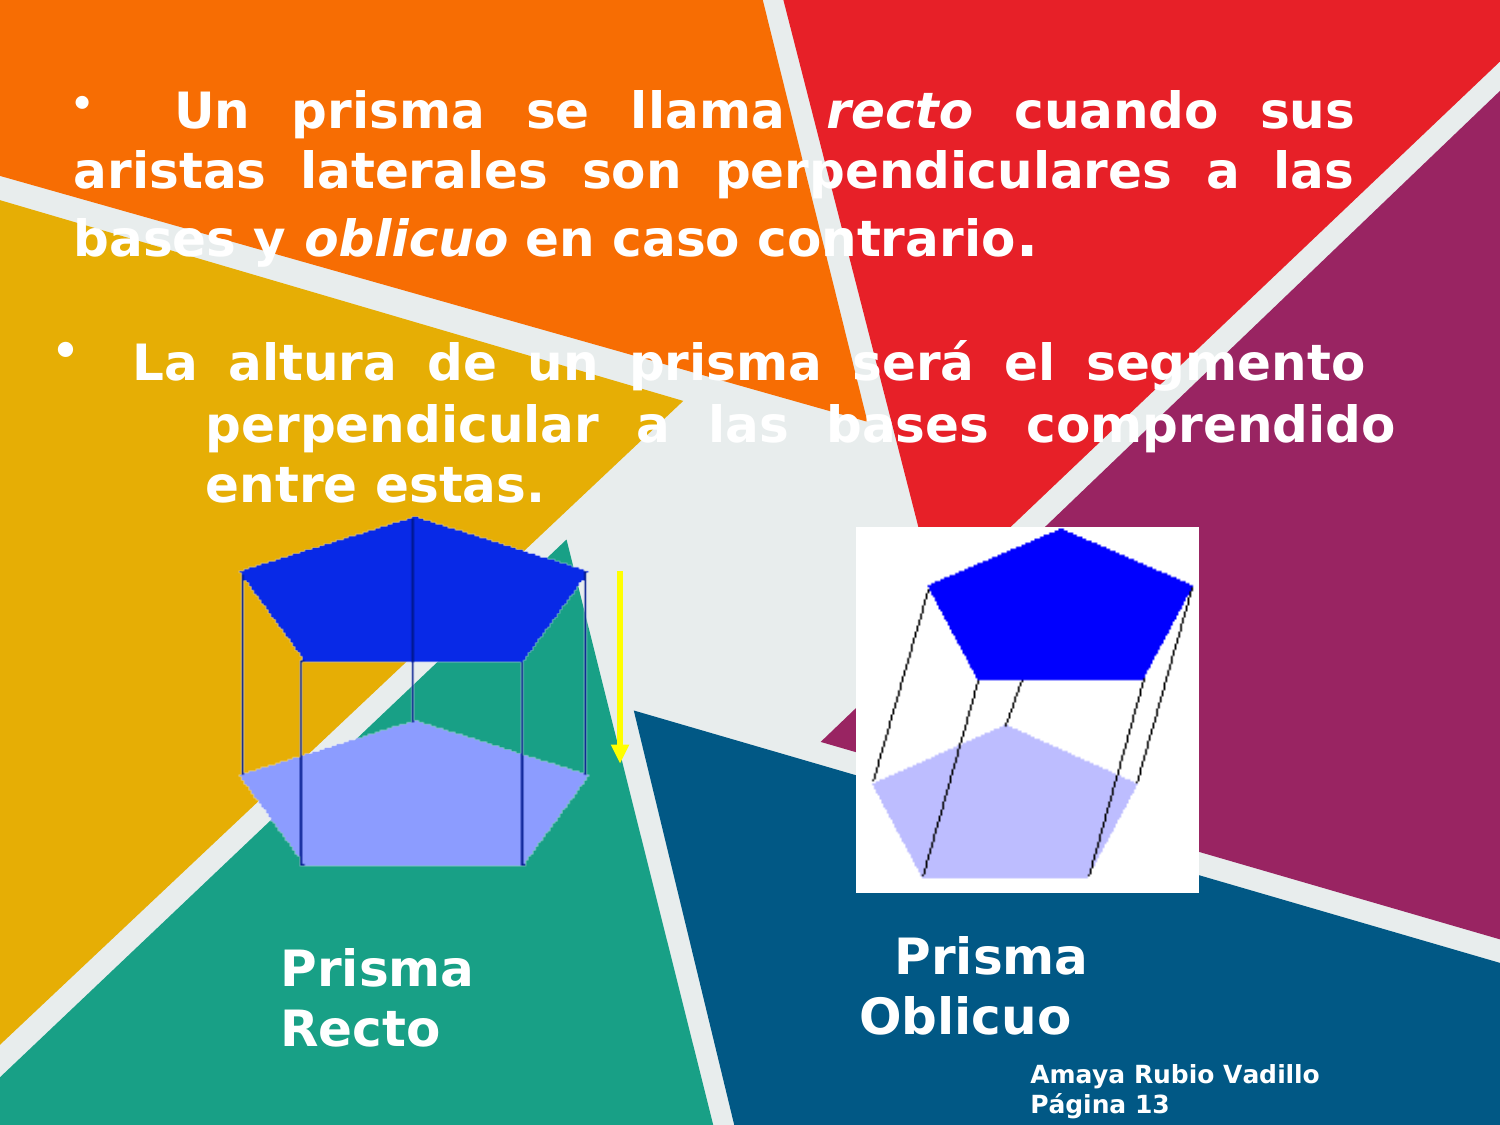

Un prisma se llama recto cuando sus aristas laterales son perpendiculares a las bases y oblicuo en caso contrario.
 La altura de un prisma será el segmento 	perpendicular a las bases comprendido 	entre estas.
 Prisma Oblicuo
Prisma Recto
Amaya Rubio
14
Amaya Rubio Vadillo	 Página 13